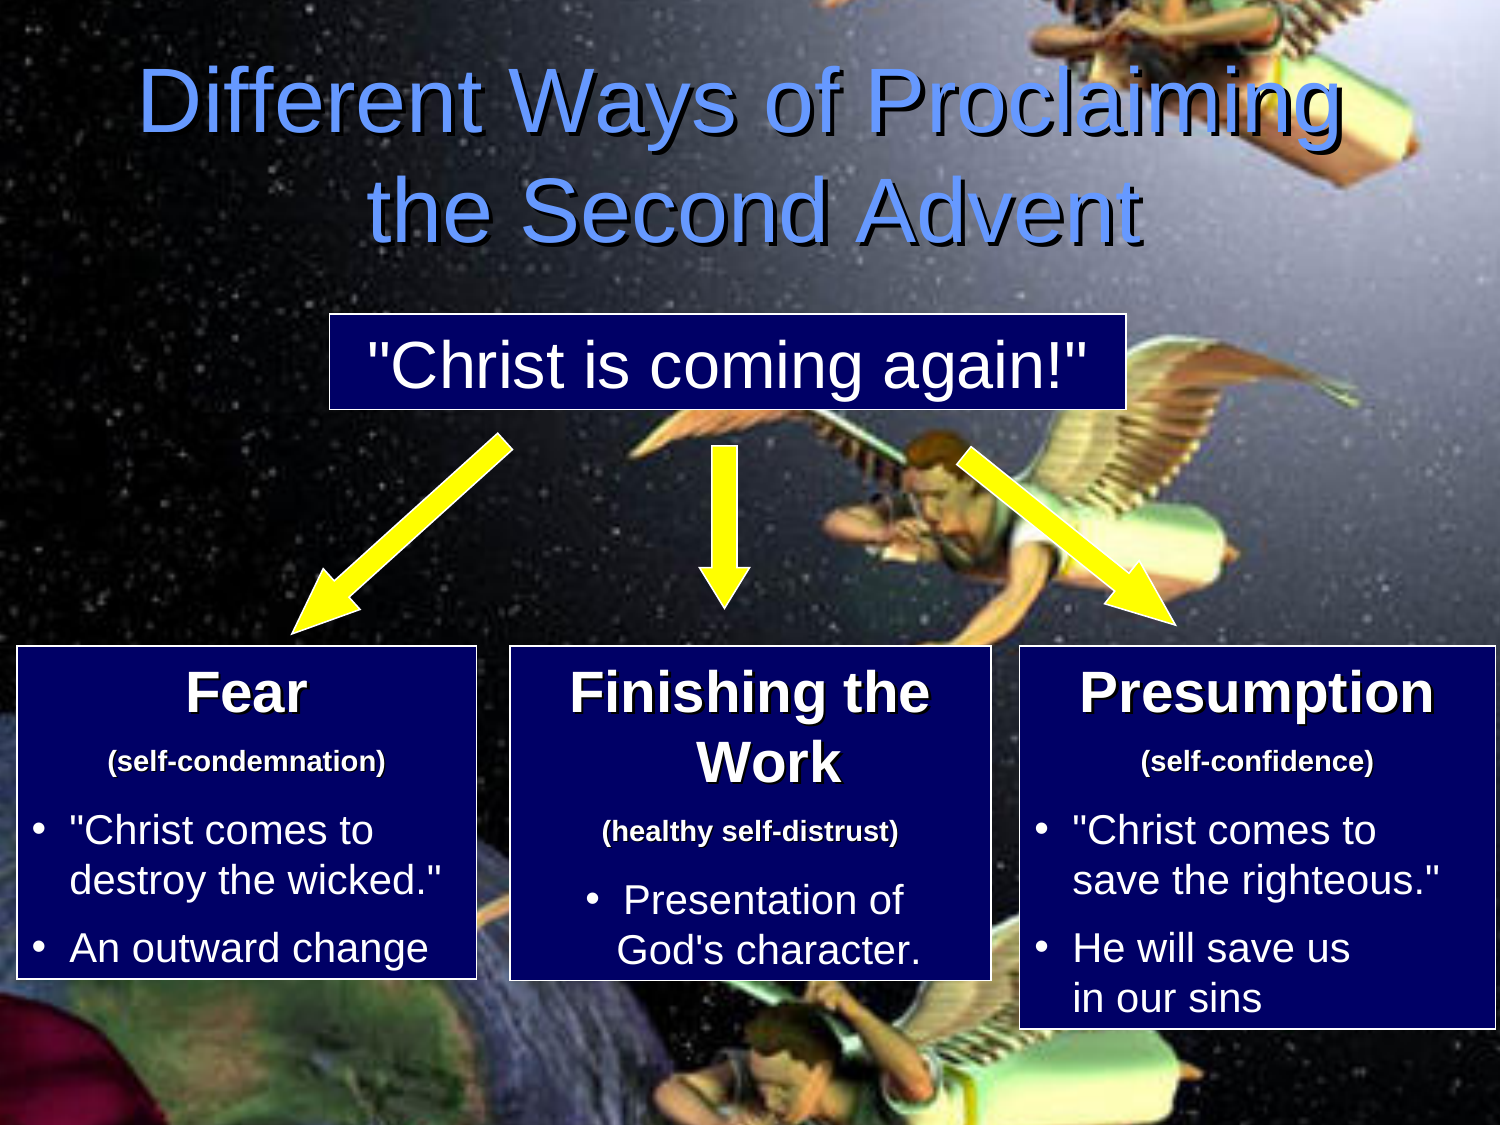

# Different Ways of Proclaiming the Second Advent
"Christ is coming again!"
Fear
(self-condemnation)
"Christ comes to destroy the wicked."
An outward change
Finishing the Work
(healthy self-distrust)
Presentation of
God's character.
Presumption
(self-confidence)
"Christ comes to
save the righteous."
He will save us
in our sins